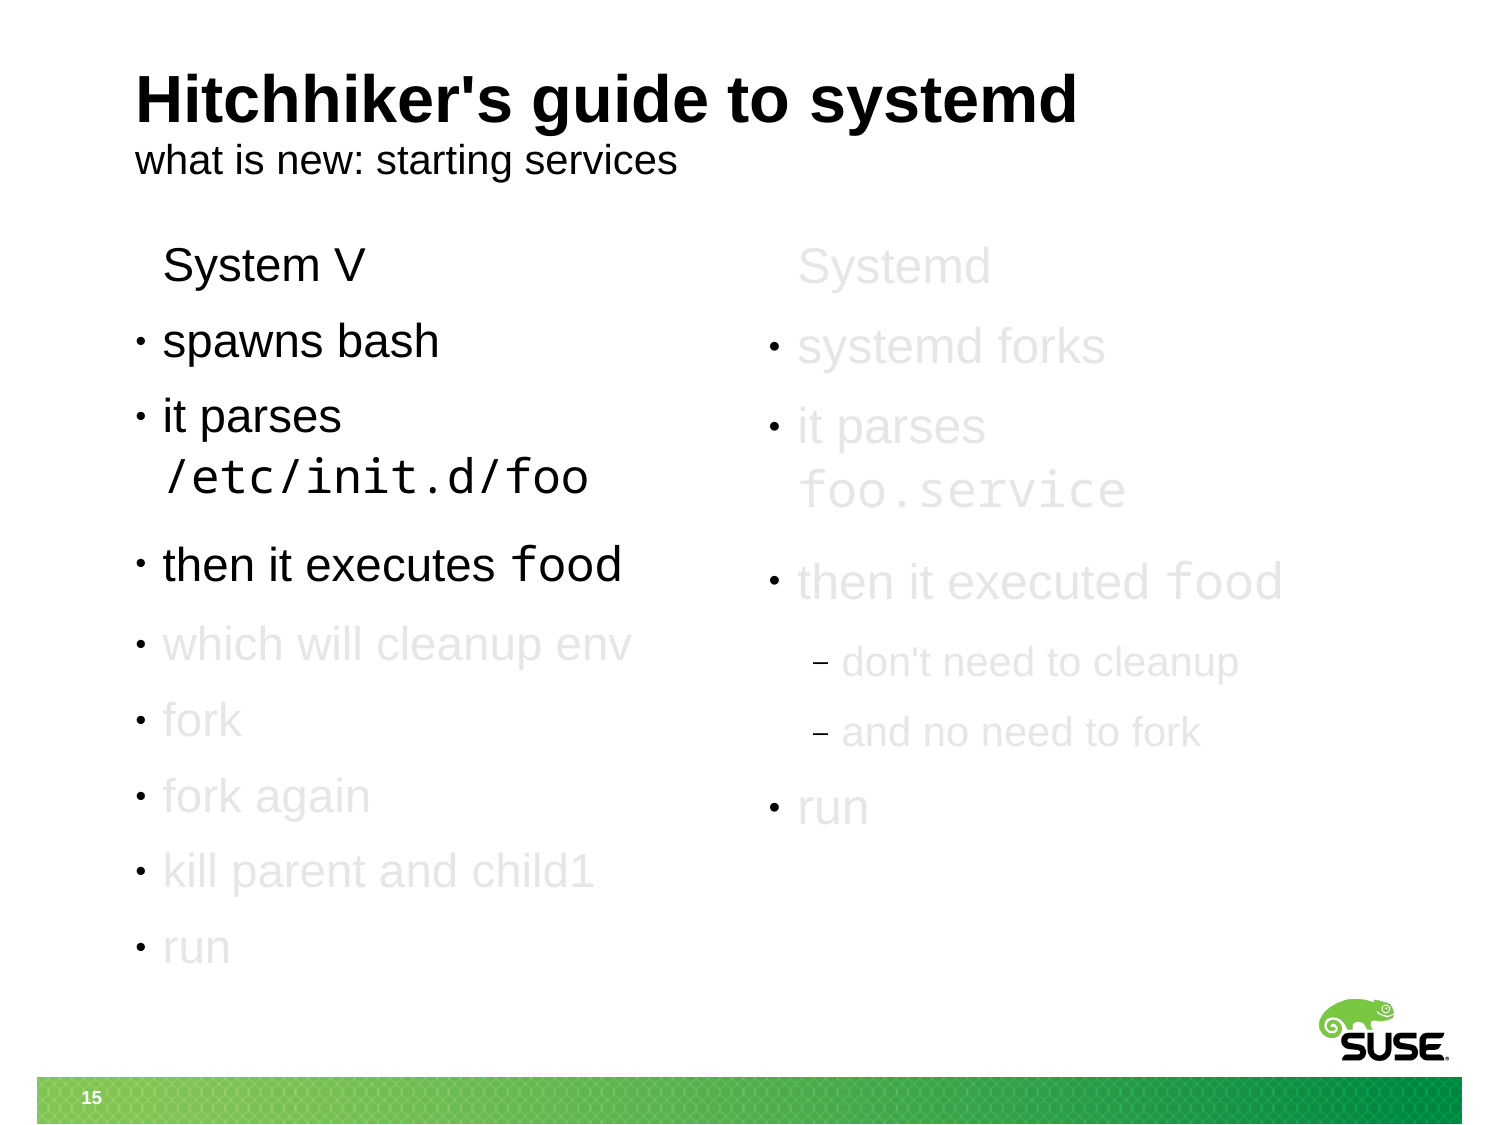

# Hitchhiker's guide to systemd what is new: starting services
System V
spawns bash
it parses /etc/init.d/foo
then it executes food
which will cleanup env
fork
fork again
kill parent and child1
run
Systemd
systemd forks
it parses
foo.service
then it executed food
don't need to cleanup
and no need to fork
run